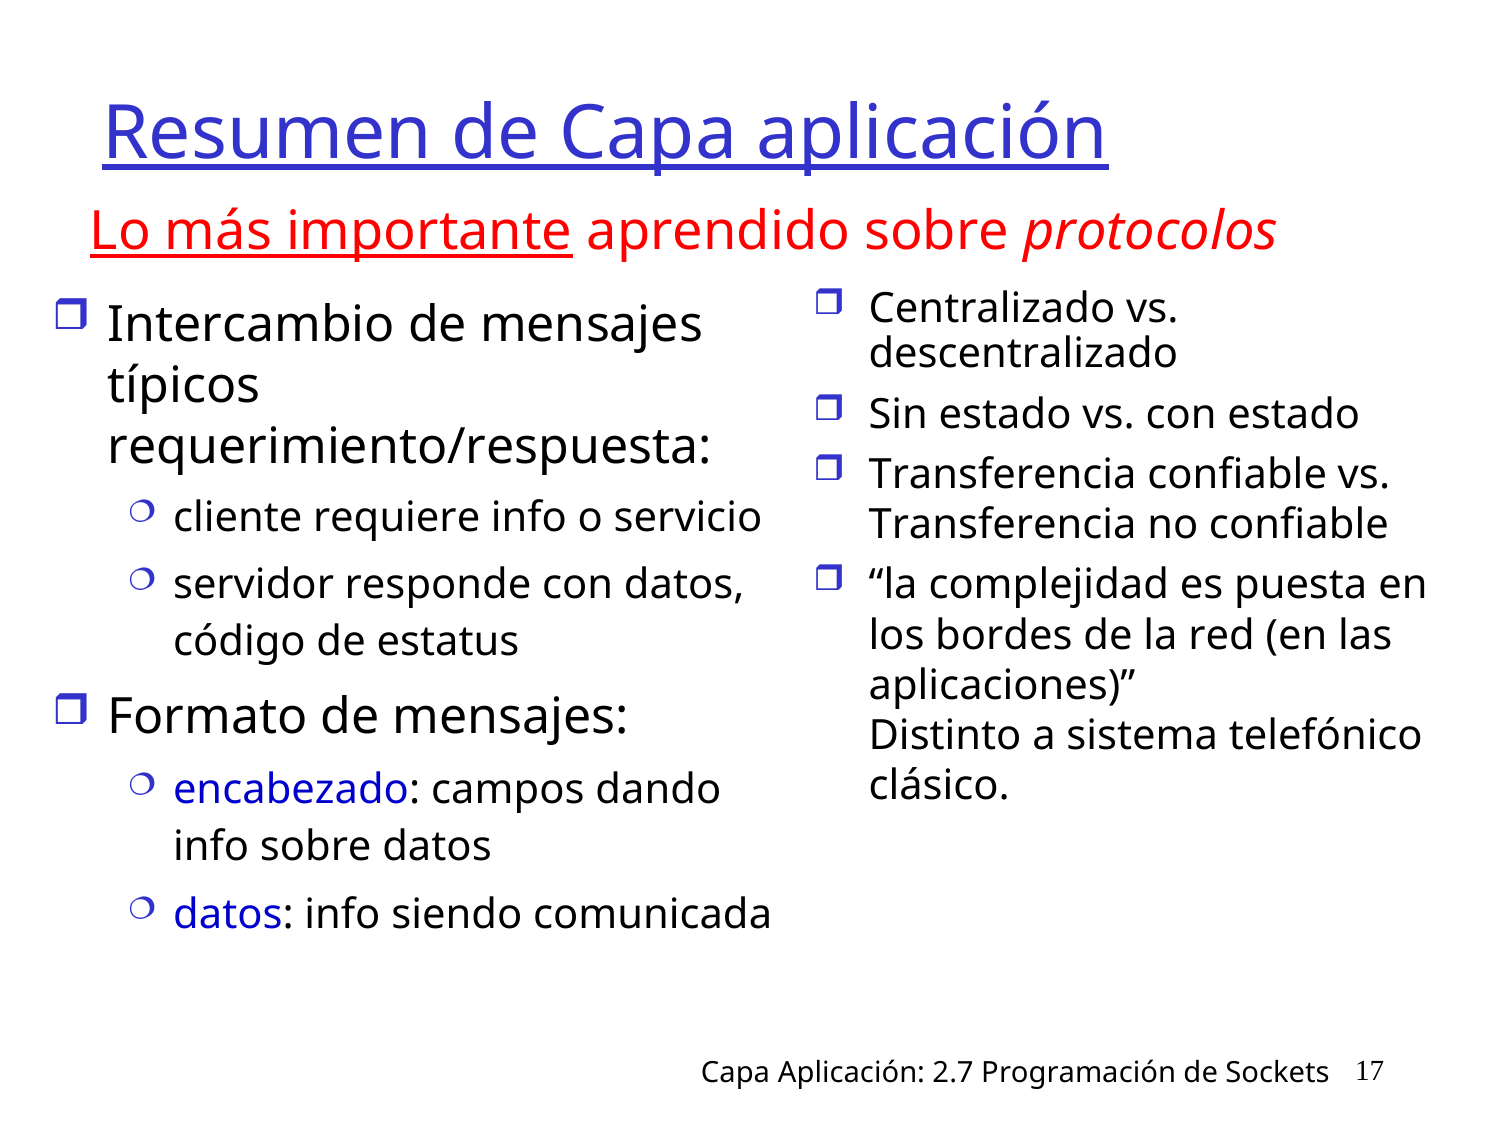

# Resumen de Capa aplicación
Lo más importante aprendido sobre protocolos
Centralizado vs. descentralizado
Sin estado vs. con estado
Transferencia confiable vs. Transferencia no confiable
“la complejidad es puesta en los bordes de la red (en las aplicaciones)”
Distinto a sistema telefónico clásico.
Intercambio de mensajes típicos requerimiento/respuesta:
cliente requiere info o servicio
servidor responde con datos, código de estatus
Formato de mensajes:
encabezado: campos dando info sobre datos
datos: info siendo comunicada